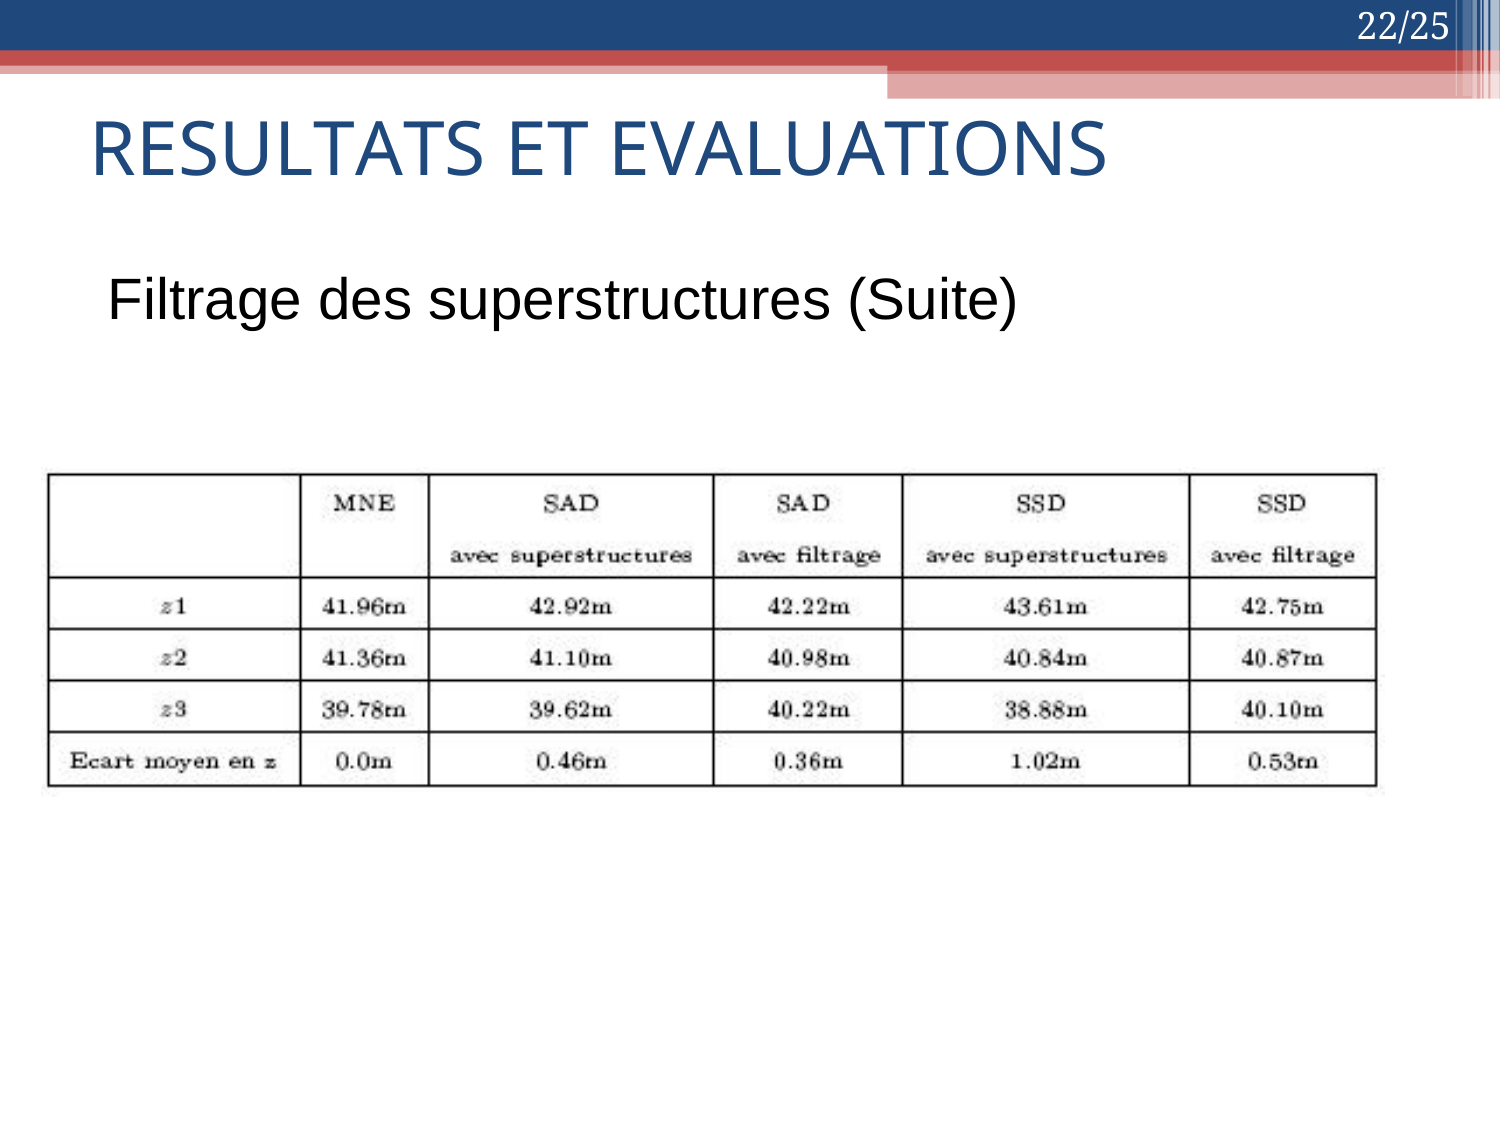

# RESULTATS ET EVALUATIONS
Filtrage des superstructures (Suite)
Résolution réduite